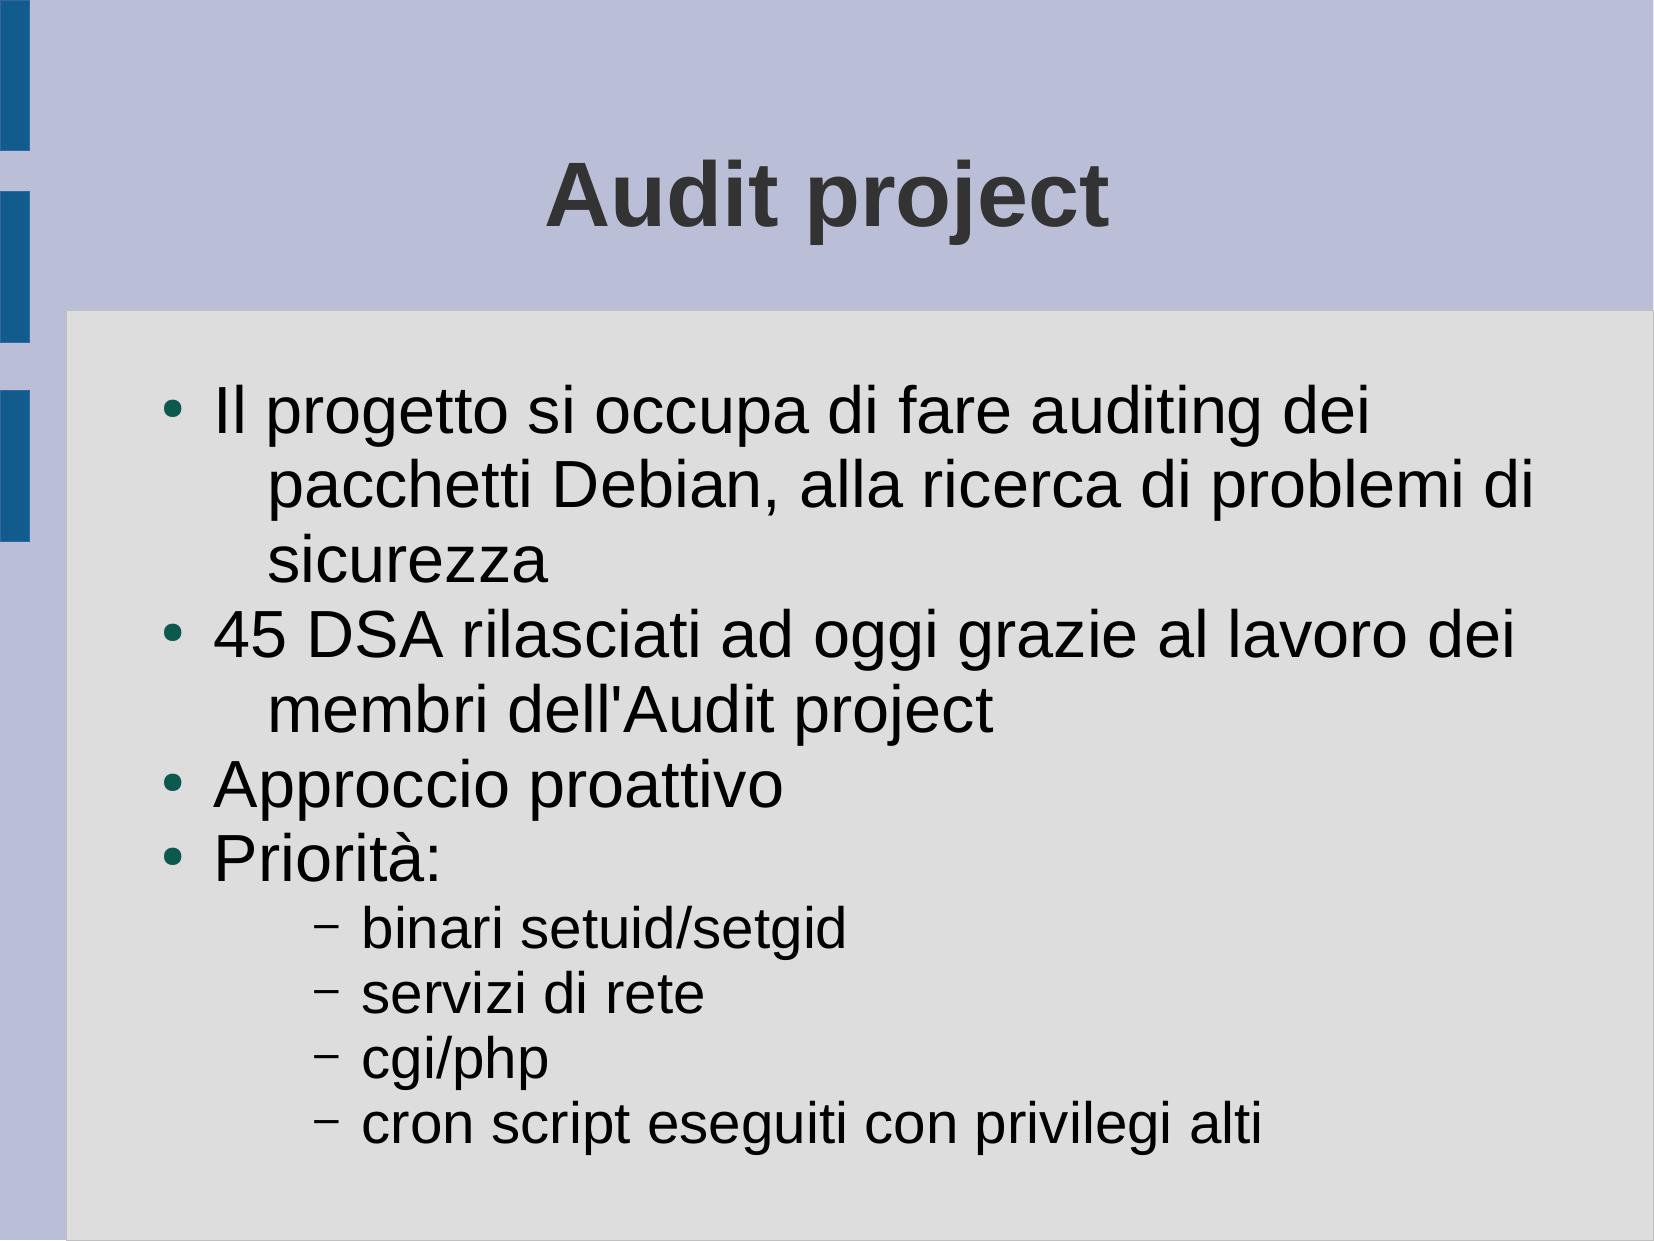

# Audit project
Il progetto si occupa di fare auditing dei pacchetti Debian, alla ricerca di problemi di sicurezza
45 DSA rilasciati ad oggi grazie al lavoro dei membri dell'Audit project
Approccio proattivo
Priorità:
binari setuid/setgid
servizi di rete
cgi/php
cron script eseguiti con privilegi alti